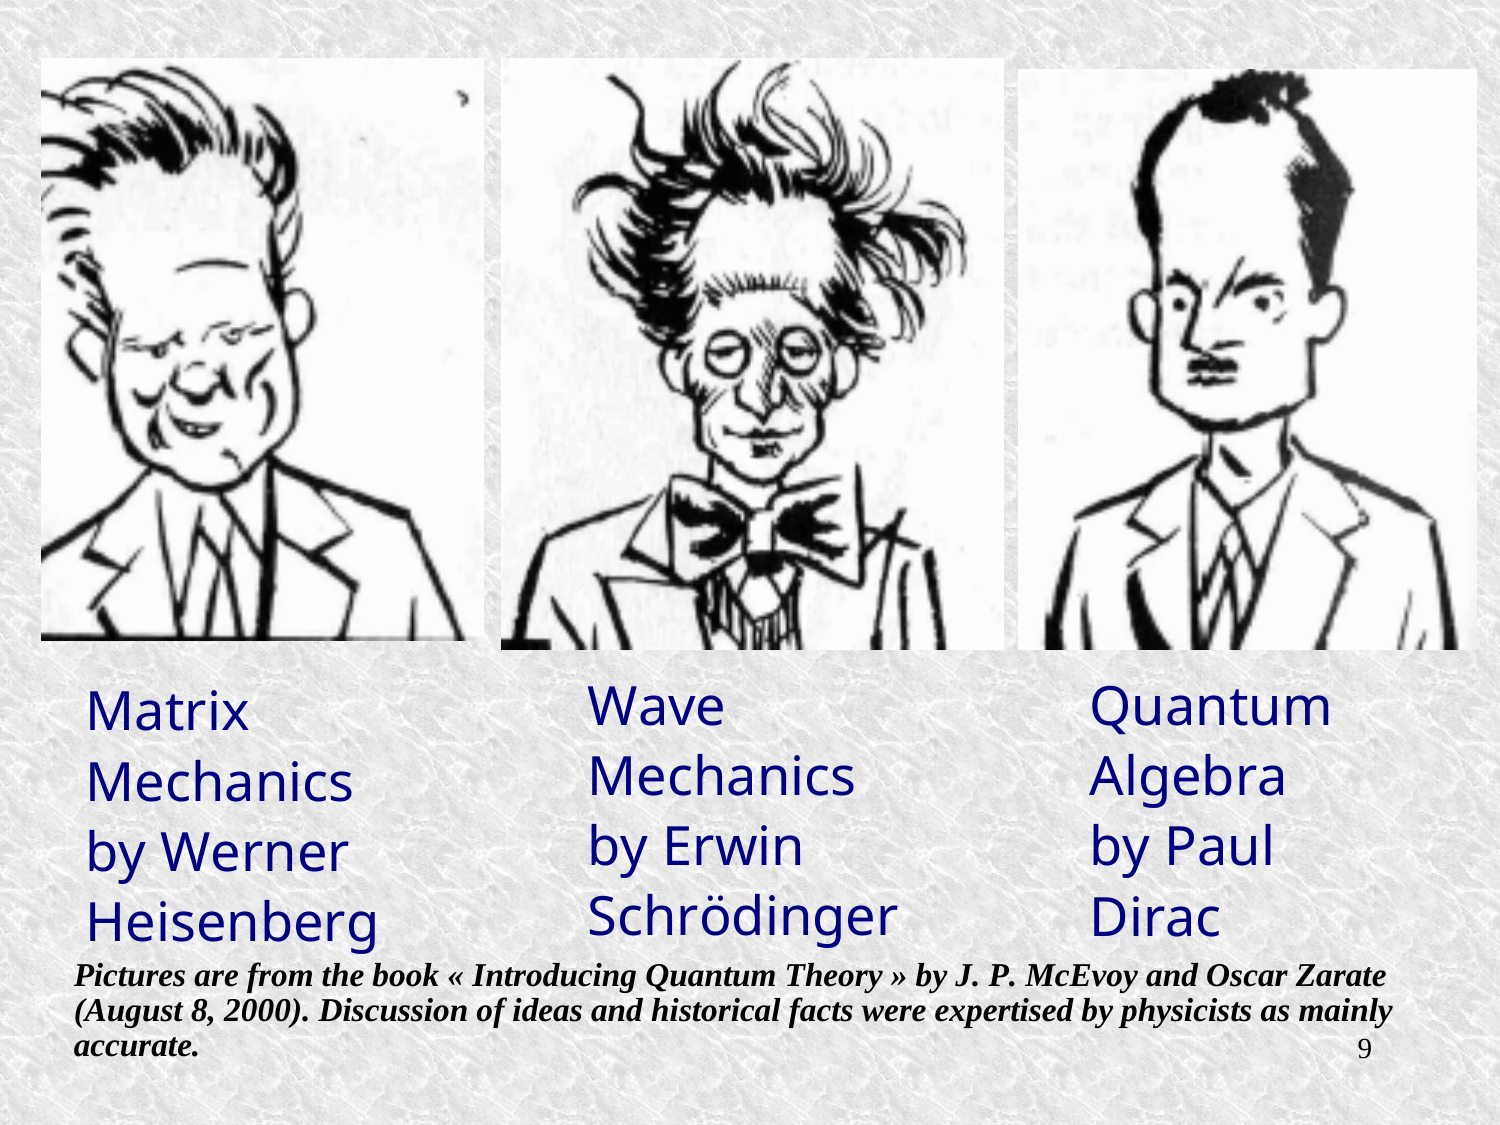

Wave
Mechanics
by Erwin
Schrödinger
Quantum
Algebra
by Paul
Dirac
Matrix
Mechanics
by Werner
Heisenberg
Pictures are from the book « Introducing Quantum Theory » by J. P. McEvoy and Oscar Zarate (August 8, 2000). Discussion of ideas and historical facts were expertised by physicists as mainly accurate.
9